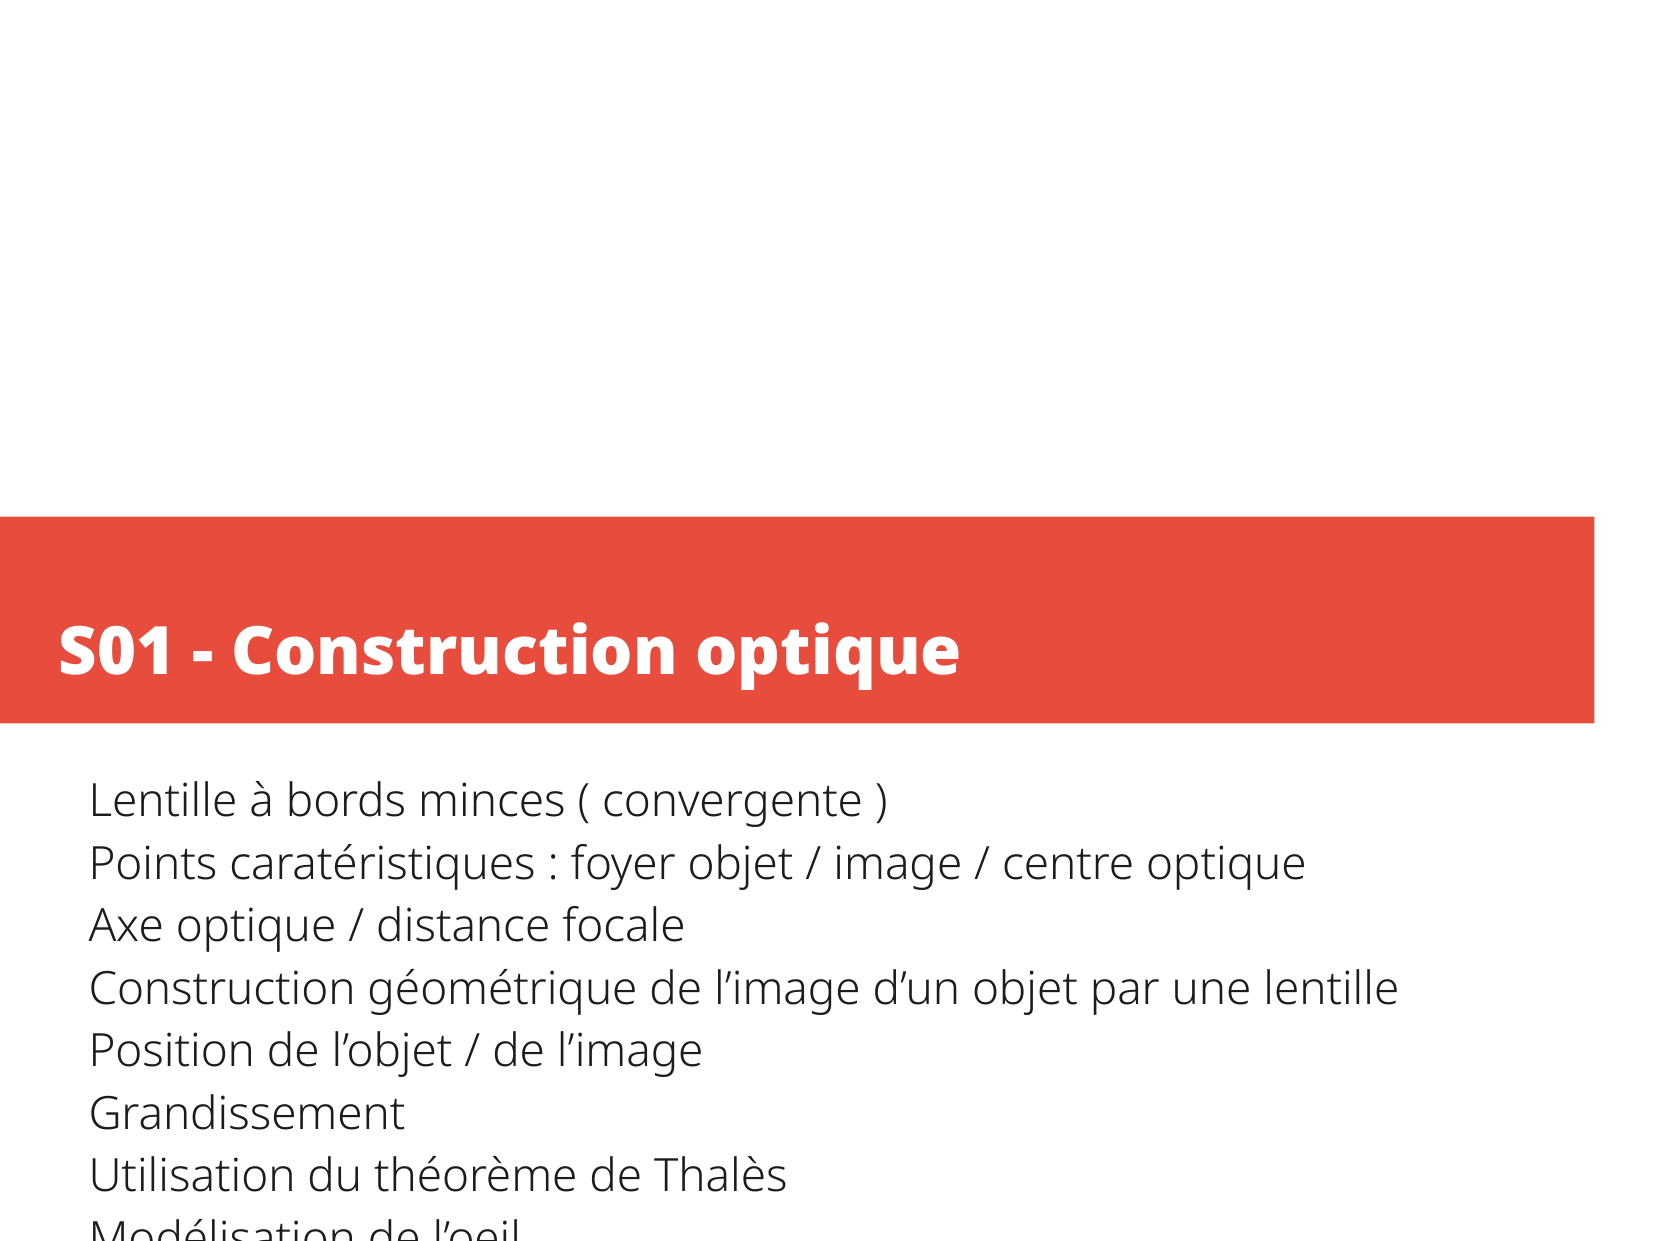

# S01 - Construction optique
Lentille à bords minces ( convergente )
Points caratéristiques : foyer objet / image / centre optique
Axe optique / distance focale
Construction géométrique de l’image d’un objet par une lentille
Position de l’objet / de l’image
Grandissement
Utilisation du théorème de Thalès
Modélisation de l’oeil